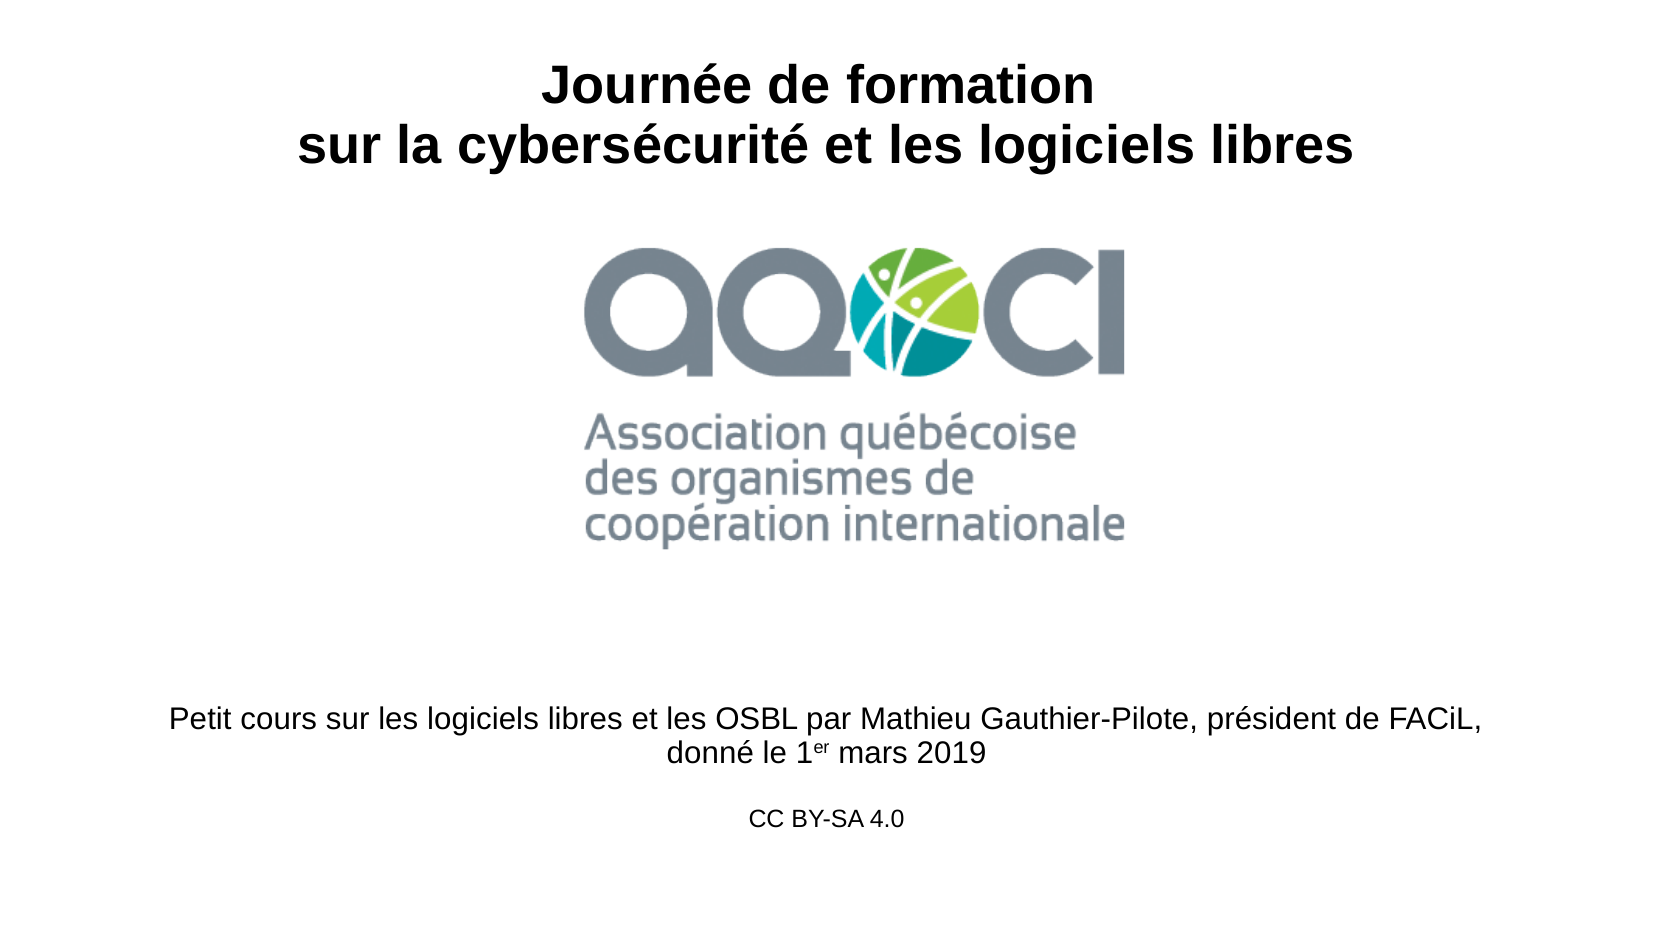

# Journée de formation sur la cybersécurité et les logiciels libres
Petit cours sur les logiciels libres et les OSBL par Mathieu Gauthier-Pilote, président de FACiL,
donné le 1er mars 2019
CC BY-SA 4.0